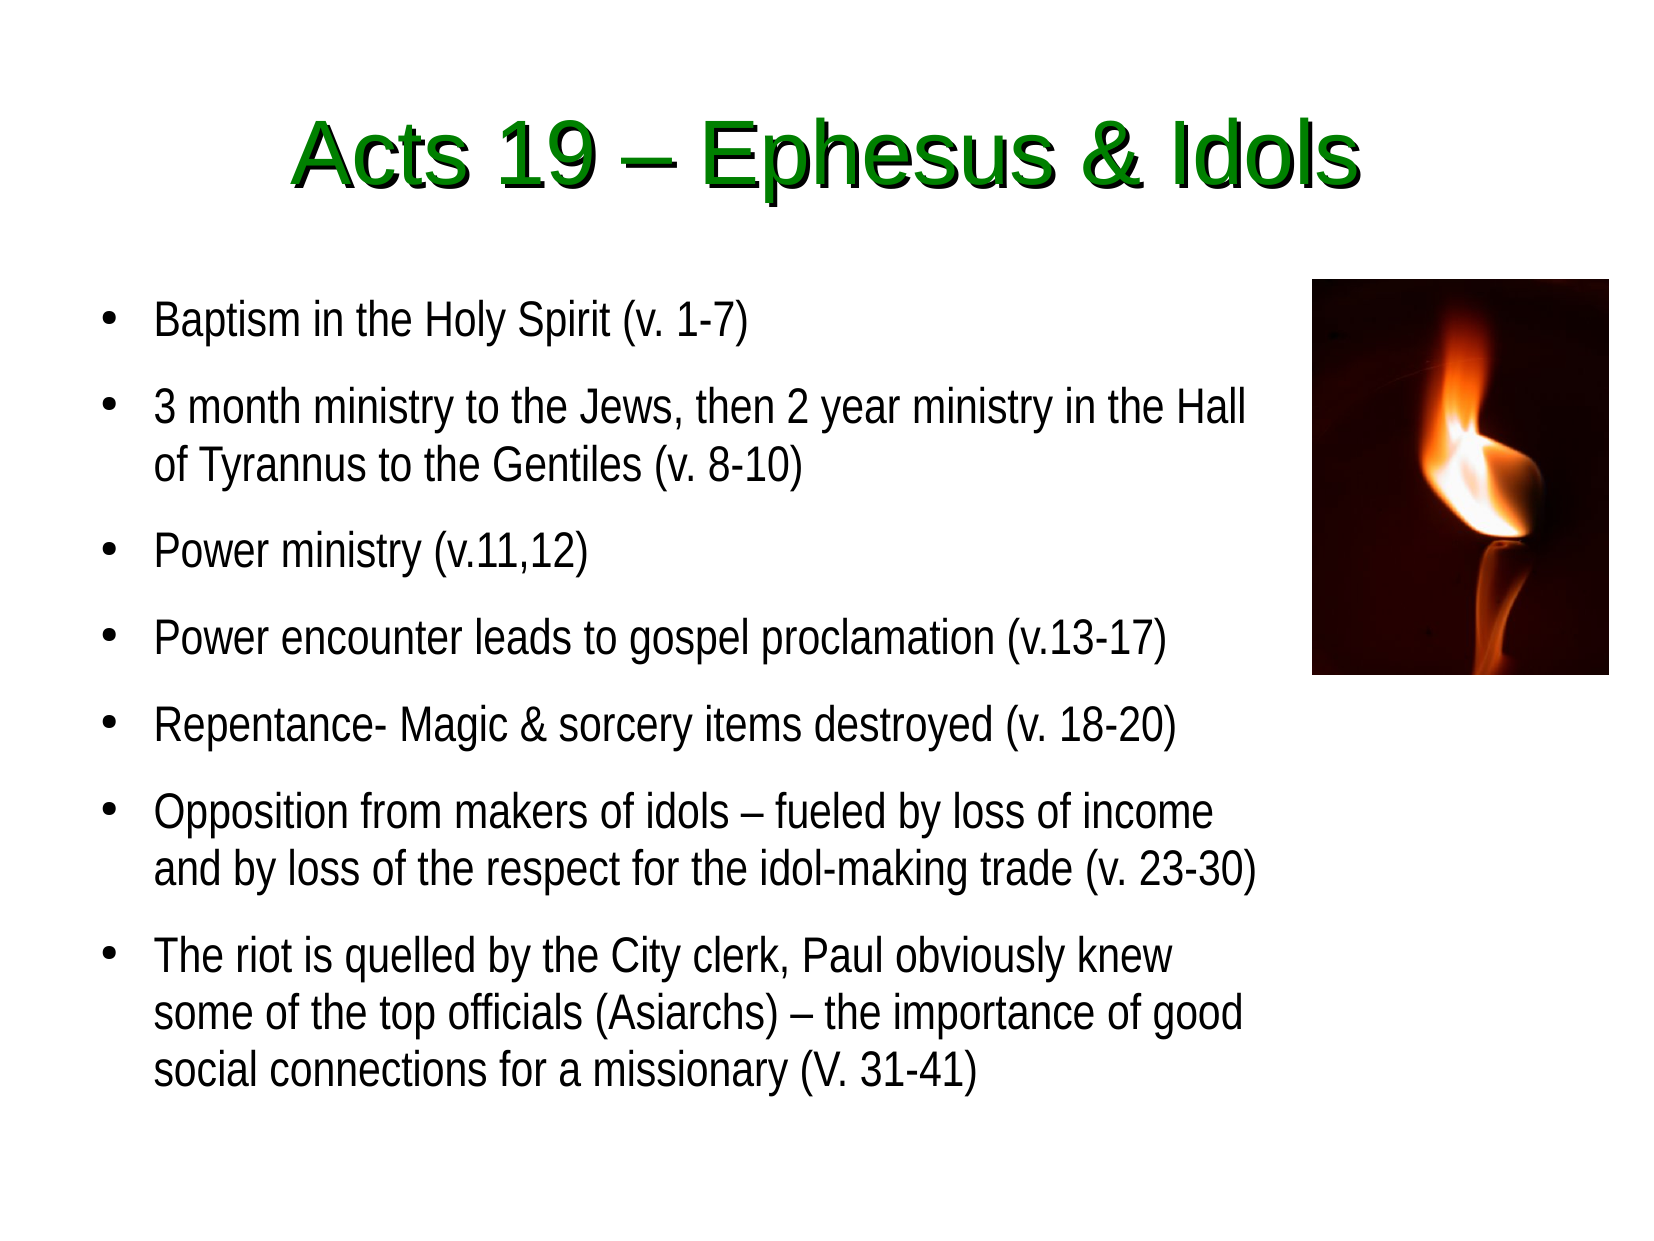

# Acts 19 – Ephesus & Idols
Baptism in the Holy Spirit (v. 1-7)
3 month ministry to the Jews, then 2 year ministry in the Hall of Tyrannus to the Gentiles (v. 8-10)
Power ministry (v.11,12)
Power encounter leads to gospel proclamation (v.13-17)
Repentance- Magic & sorcery items destroyed (v. 18-20)
Opposition from makers of idols – fueled by loss of income and by loss of the respect for the idol-making trade (v. 23-30)
The riot is quelled by the City clerk, Paul obviously knew some of the top officials (Asiarchs) – the importance of good social connections for a missionary (V. 31-41)